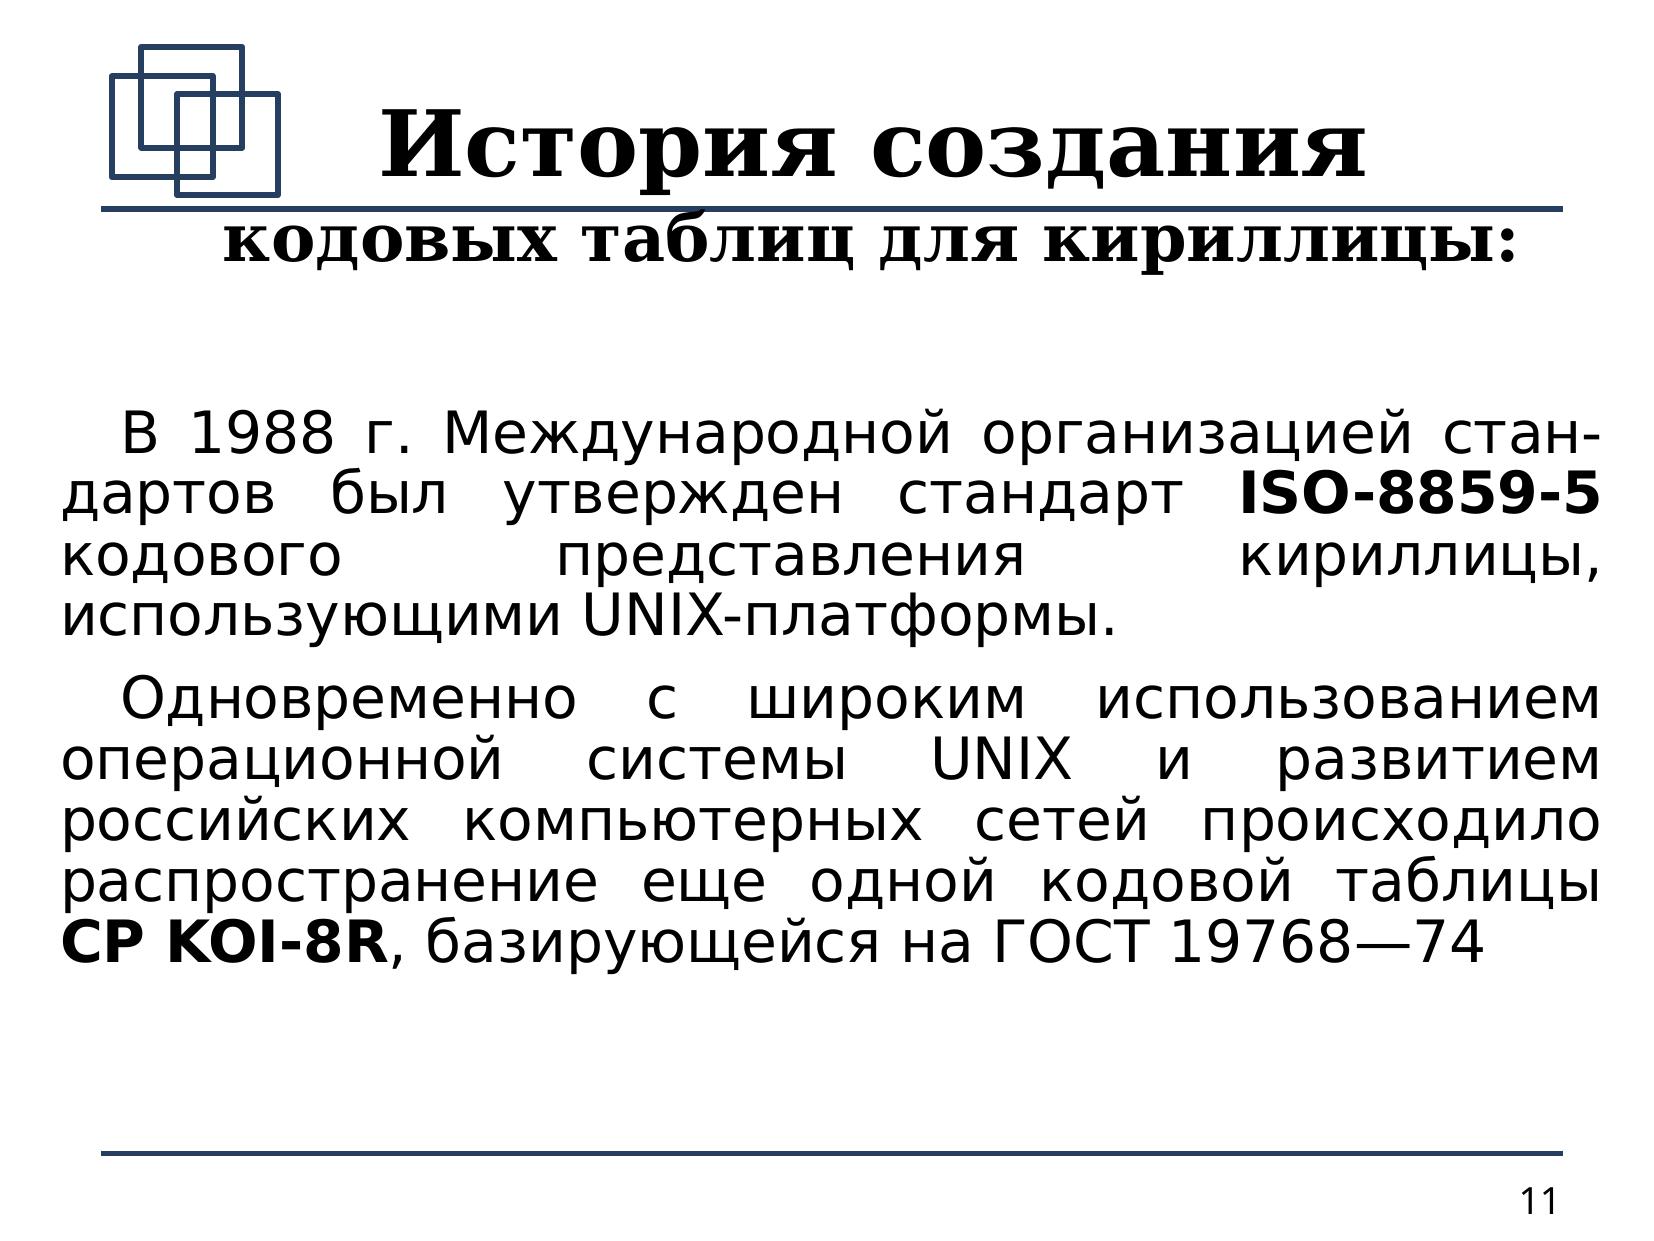

# История создания кодовых таблиц для кириллицы:
В 1988 г. Международной организацией стан-дартов был утвержден стандарт ISO-8859-5 кодового представления кириллицы, использующими UNIX-платформы.
Одновременно с широким использованием операционной системы UNIX и развитием российских компьютерных сетей происходило распространение еще одной кодовой таблицы CP KOI-8R, базирующейся на ГОСТ 19768—74